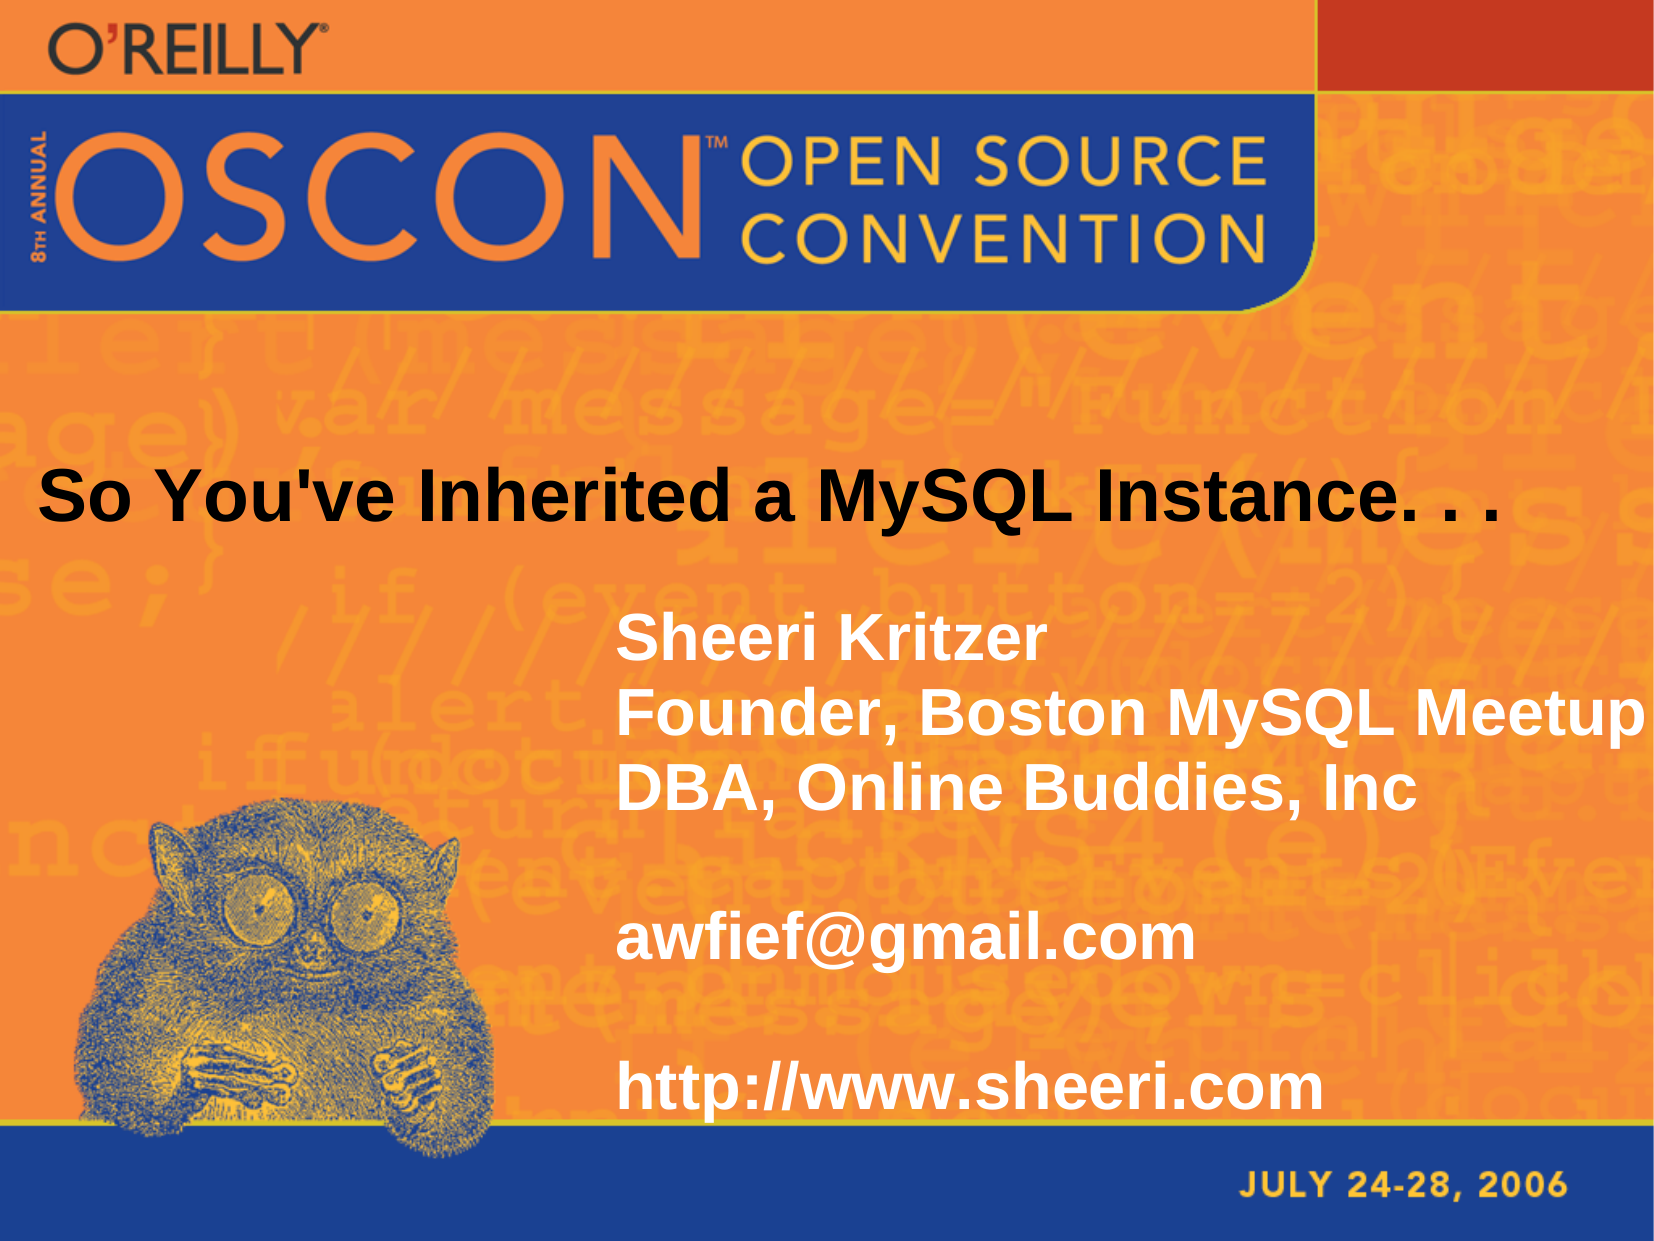

So You've Inherited a MySQL Instance. . .
Sheeri Kritzer
Founder, Boston MySQL Meetup
DBA, Online Buddies, Inc
awfief@gmail.com
http://www.sheeri.com